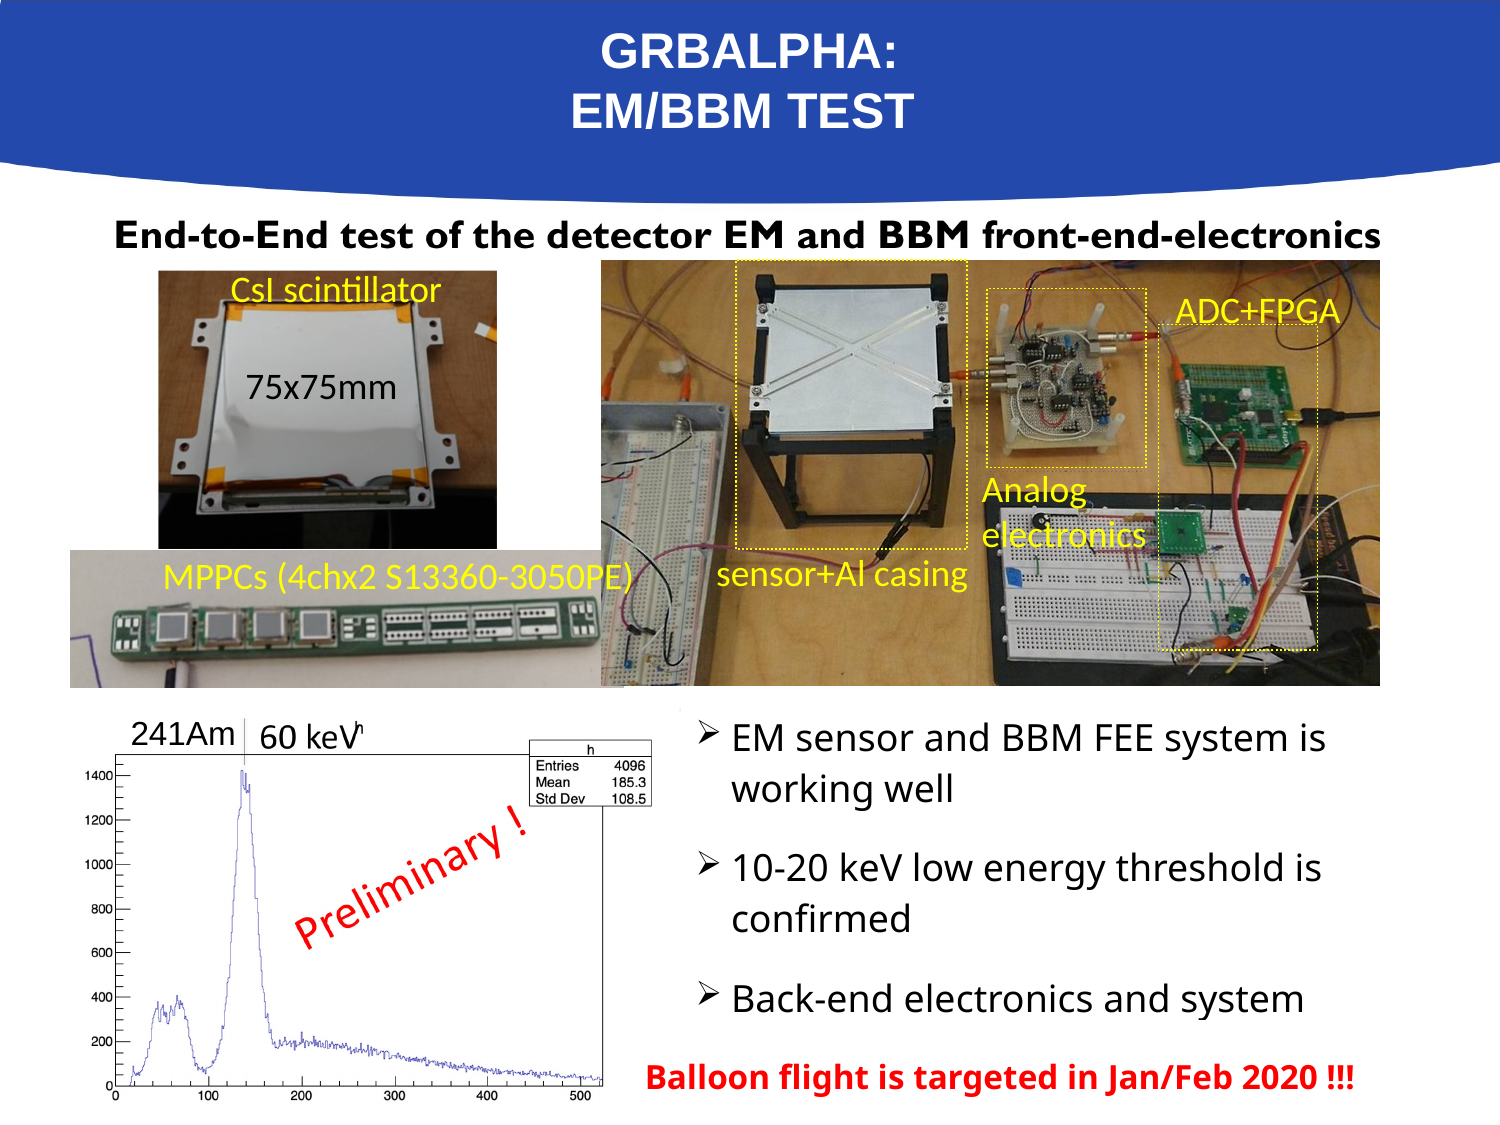

# grbAlpha: EM/BBM test
CsI scintillator
ADC+FPGA
75x75mm
Analog
electronics
 sensor+Al casing
MPPCs (4chx2 S13360-3050PE)
EM sensor and BBM FEE system is working well
10-20 keV low energy threshold is
confirmed
Back-end electronics and system integration test is ongoing
241Am
Balloon flight is targeted in Jan/Feb 2020 !!!